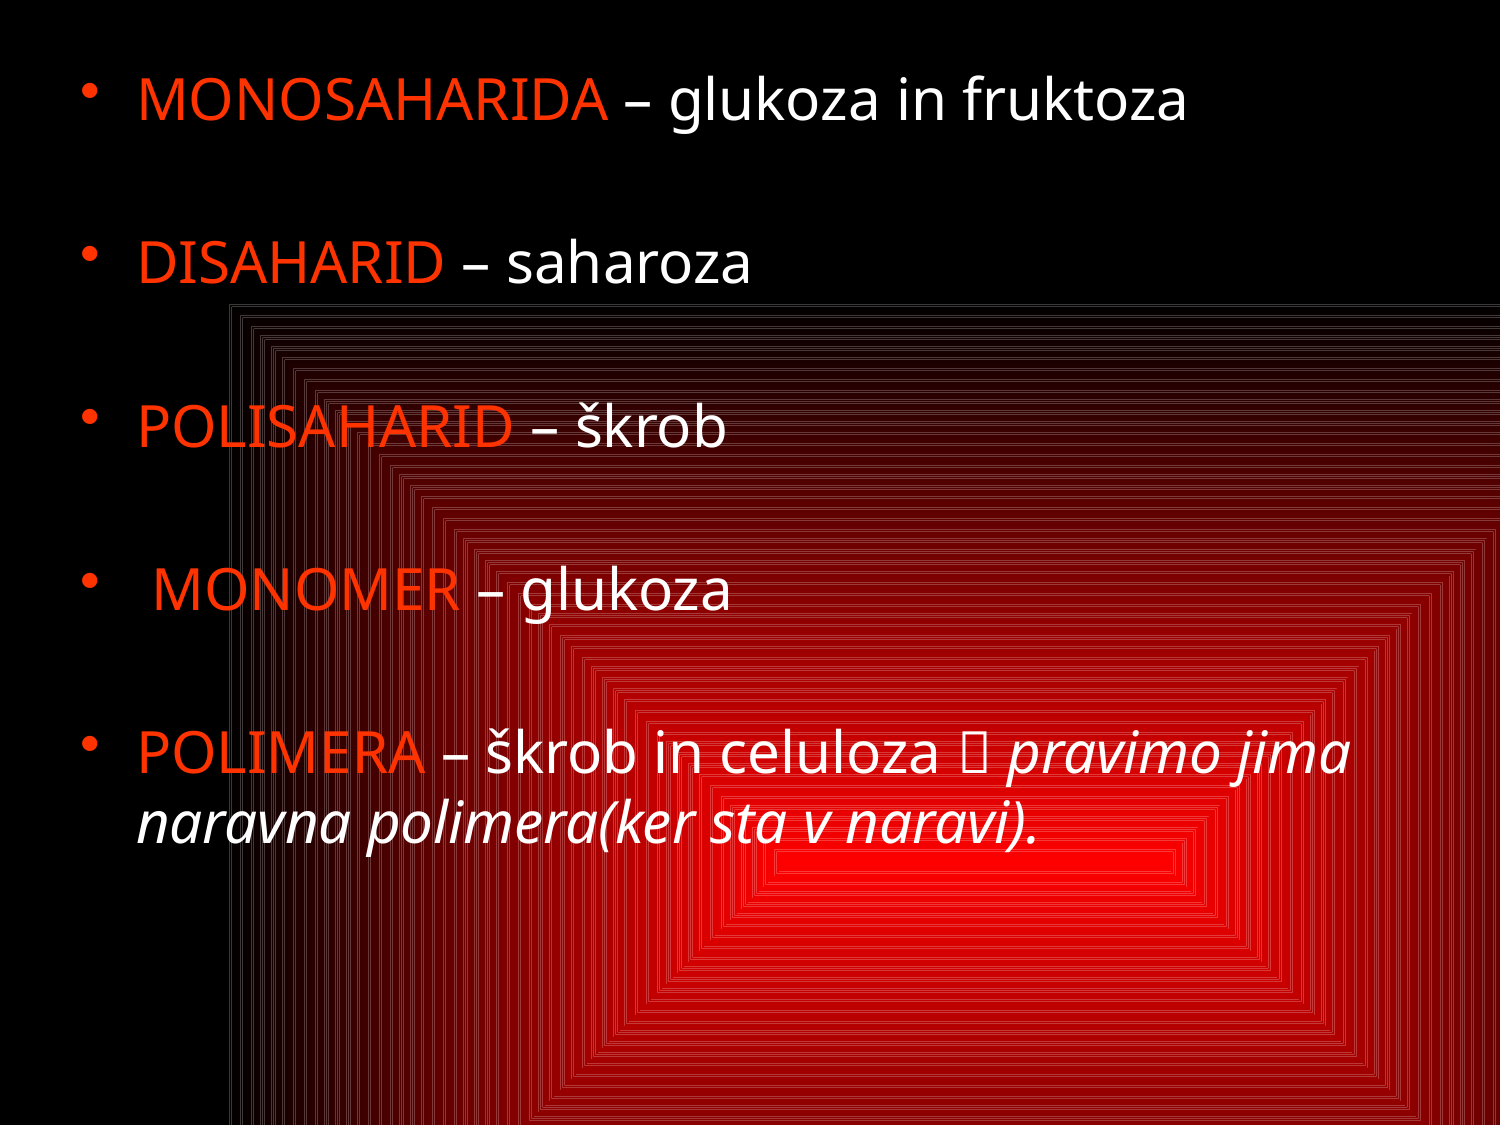

# MONOSAHARIDA – glukoza in fruktoza
DISAHARID – saharoza
POLISAHARID – škrob
 MONOMER – glukoza
POLIMERA – škrob in celuloza  pravimo jima naravna polimera(ker sta v naravi).